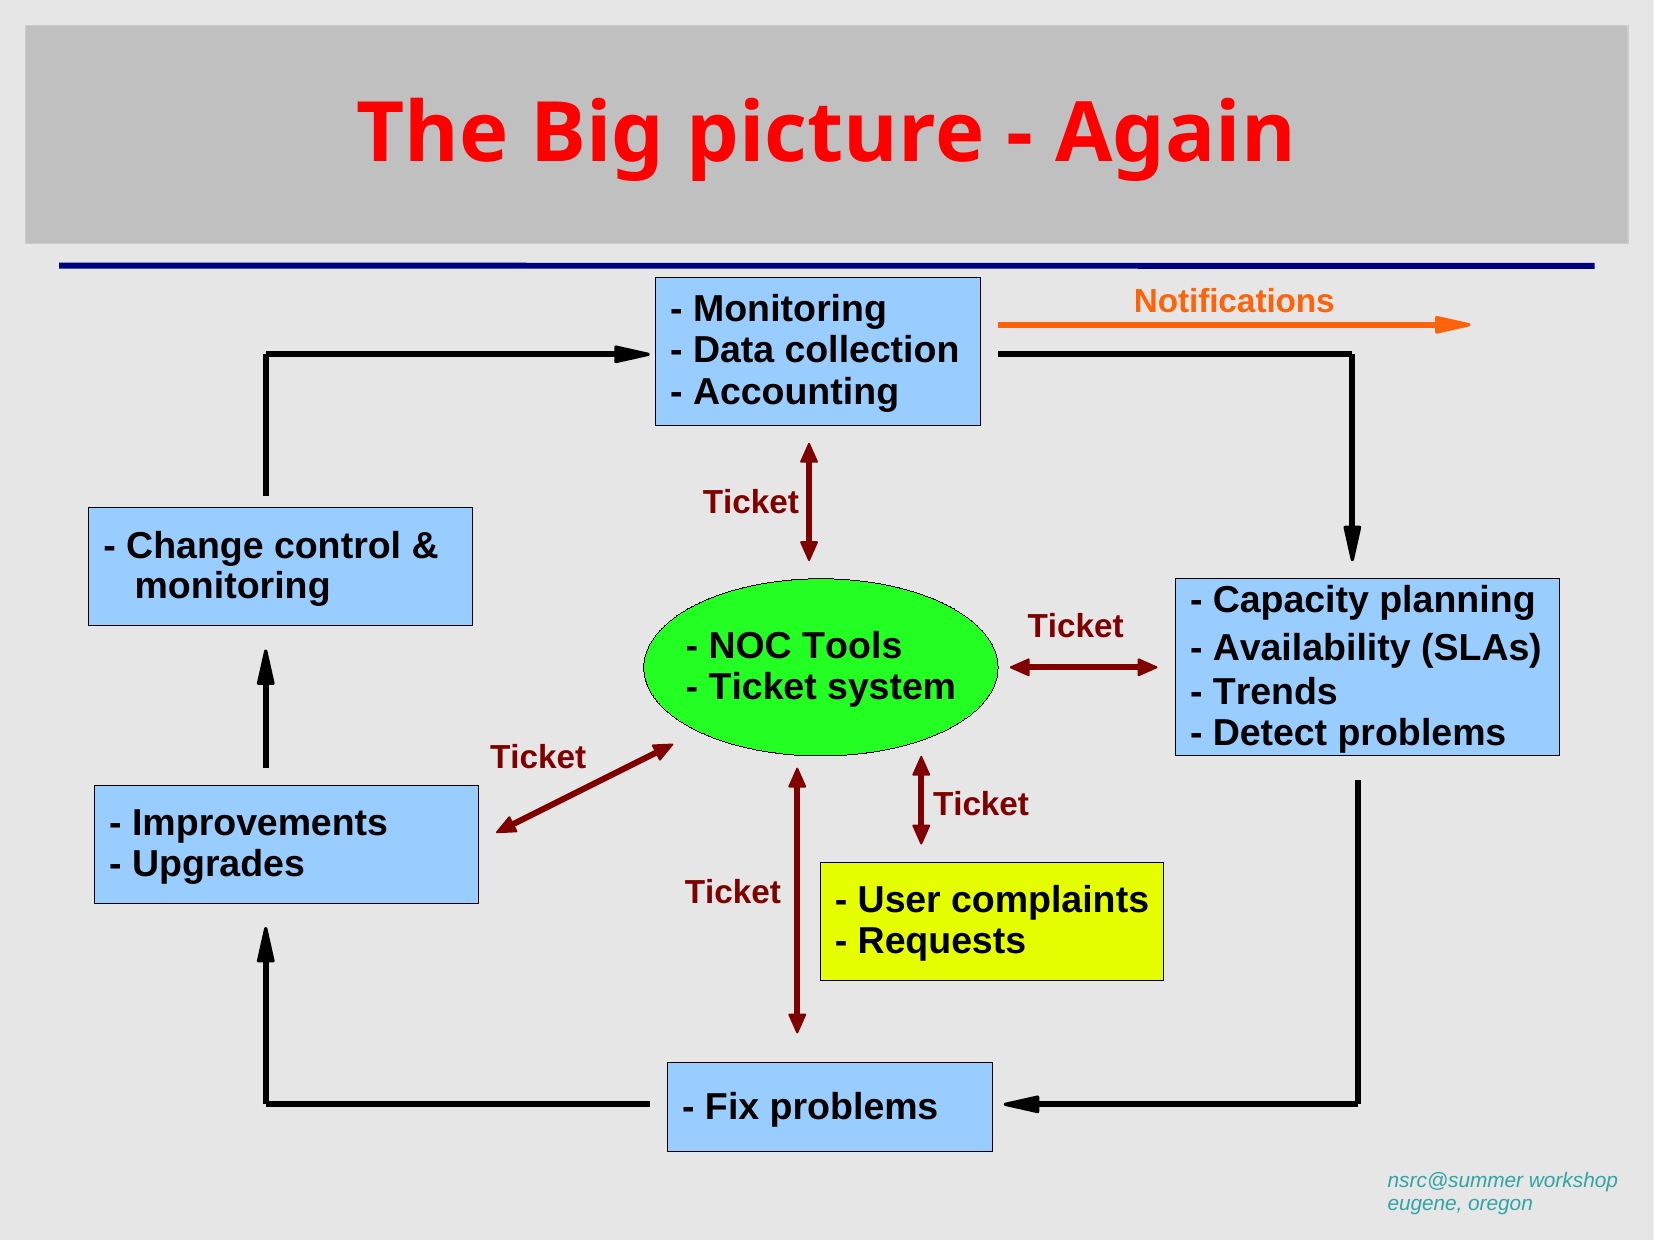

# The Big picture - Again
Notifications
- Monitoring
- Data collection
- Accounting
Ticket
- Change control &
 monitoring
- NOC Tools
- Ticket system
- Capacity planning
- Availability (SLAs)‏
- Trends
- Detect problems
Ticket
Ticket
Ticket
- Improvements
- Upgrades
Ticket
- User complaints
- Requests
- Fix problems